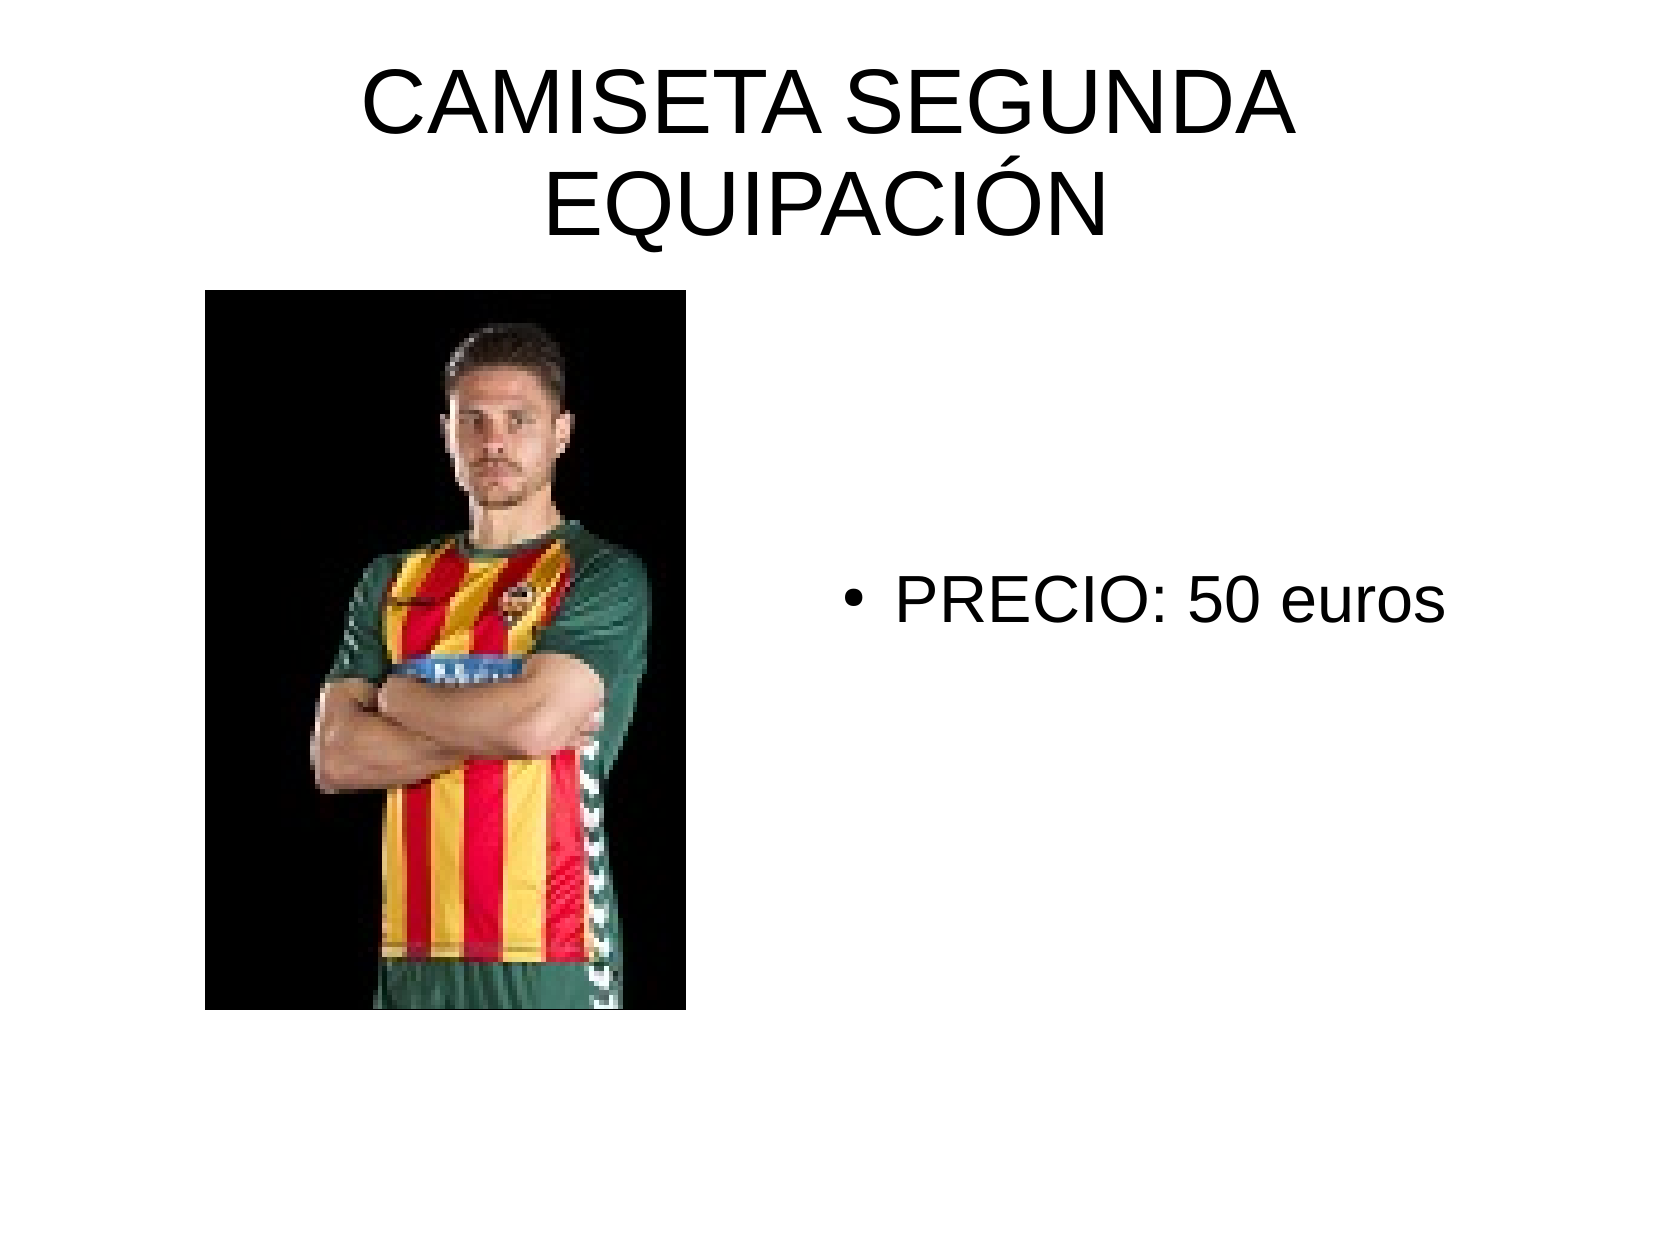

# CAMISETA SEGUNDA EQUIPACIÓN
PRECIO: 50 euros